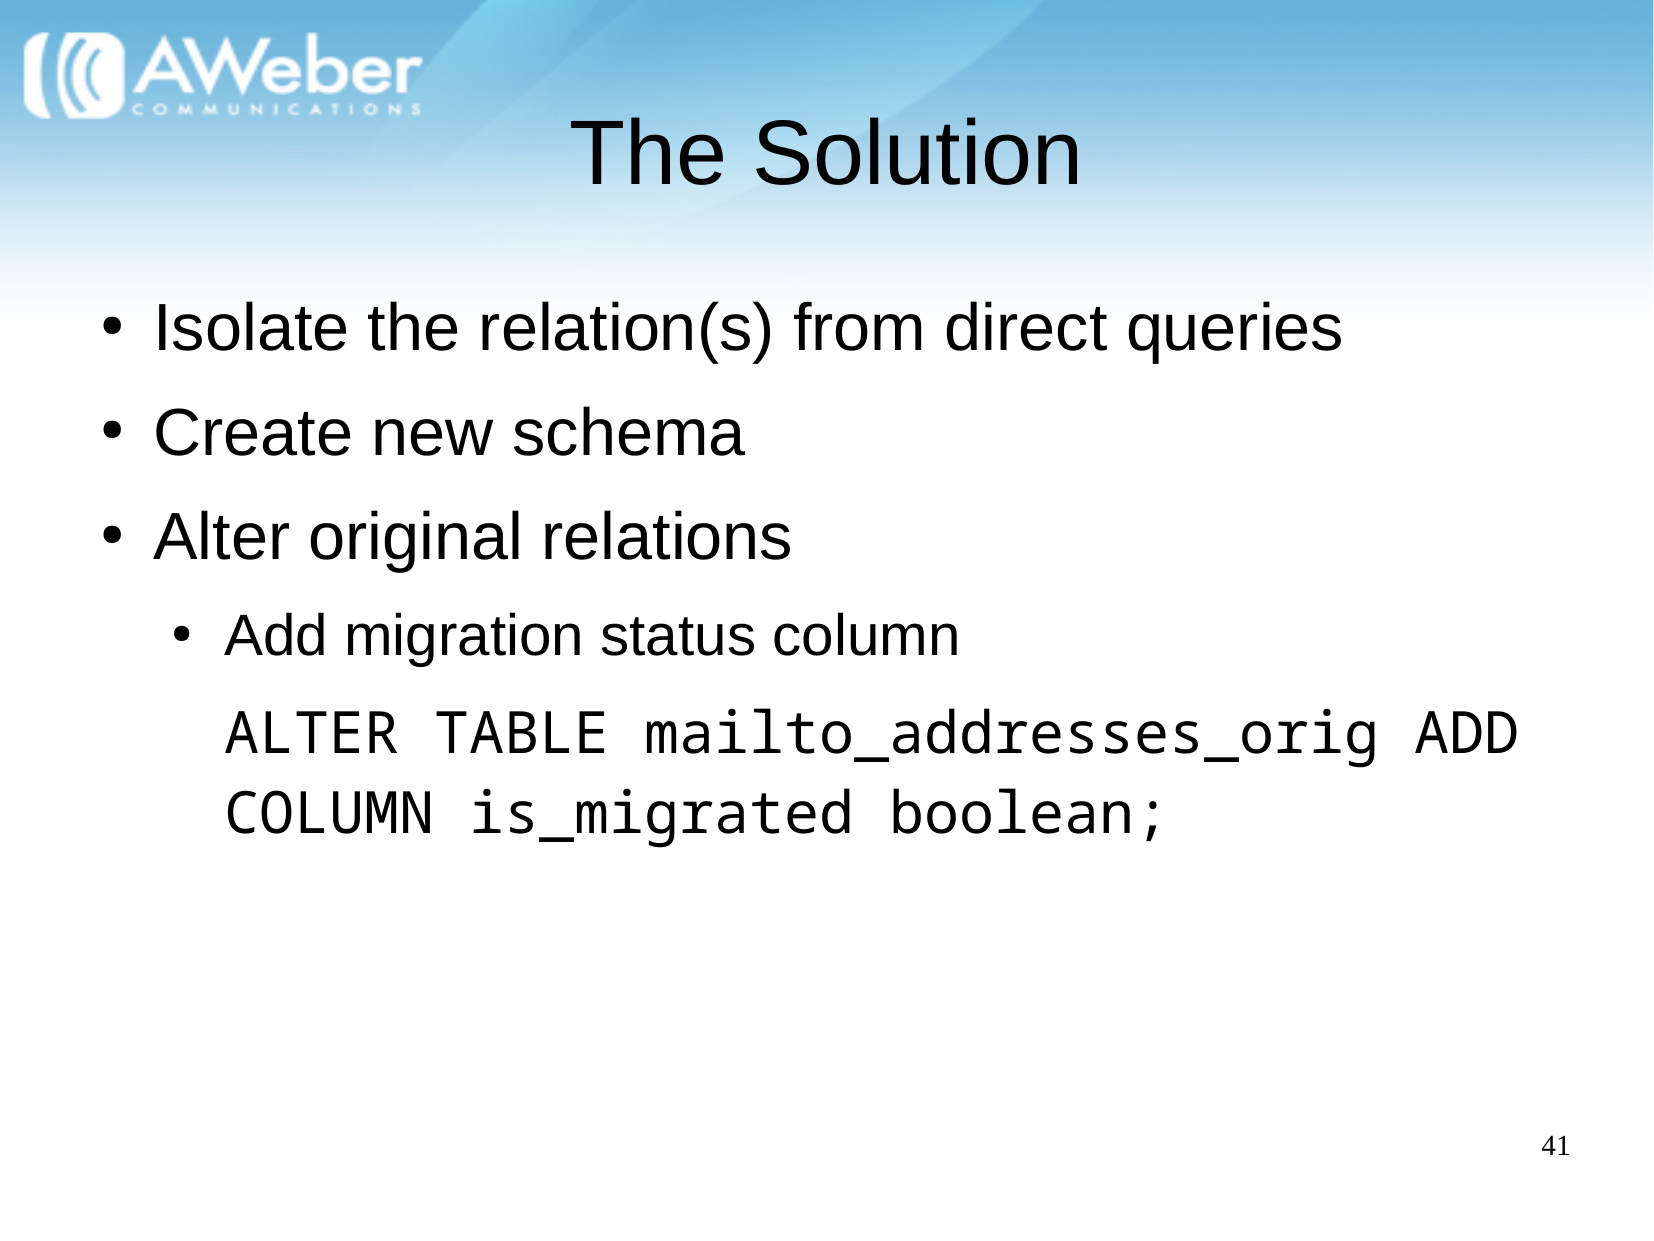

# The Solution
Isolate the relation(s) from direct queries
Create new schema
Alter original relations
Add migration status column
ALTER TABLE mailto_addresses_orig ADD COLUMN is_migrated boolean;
41